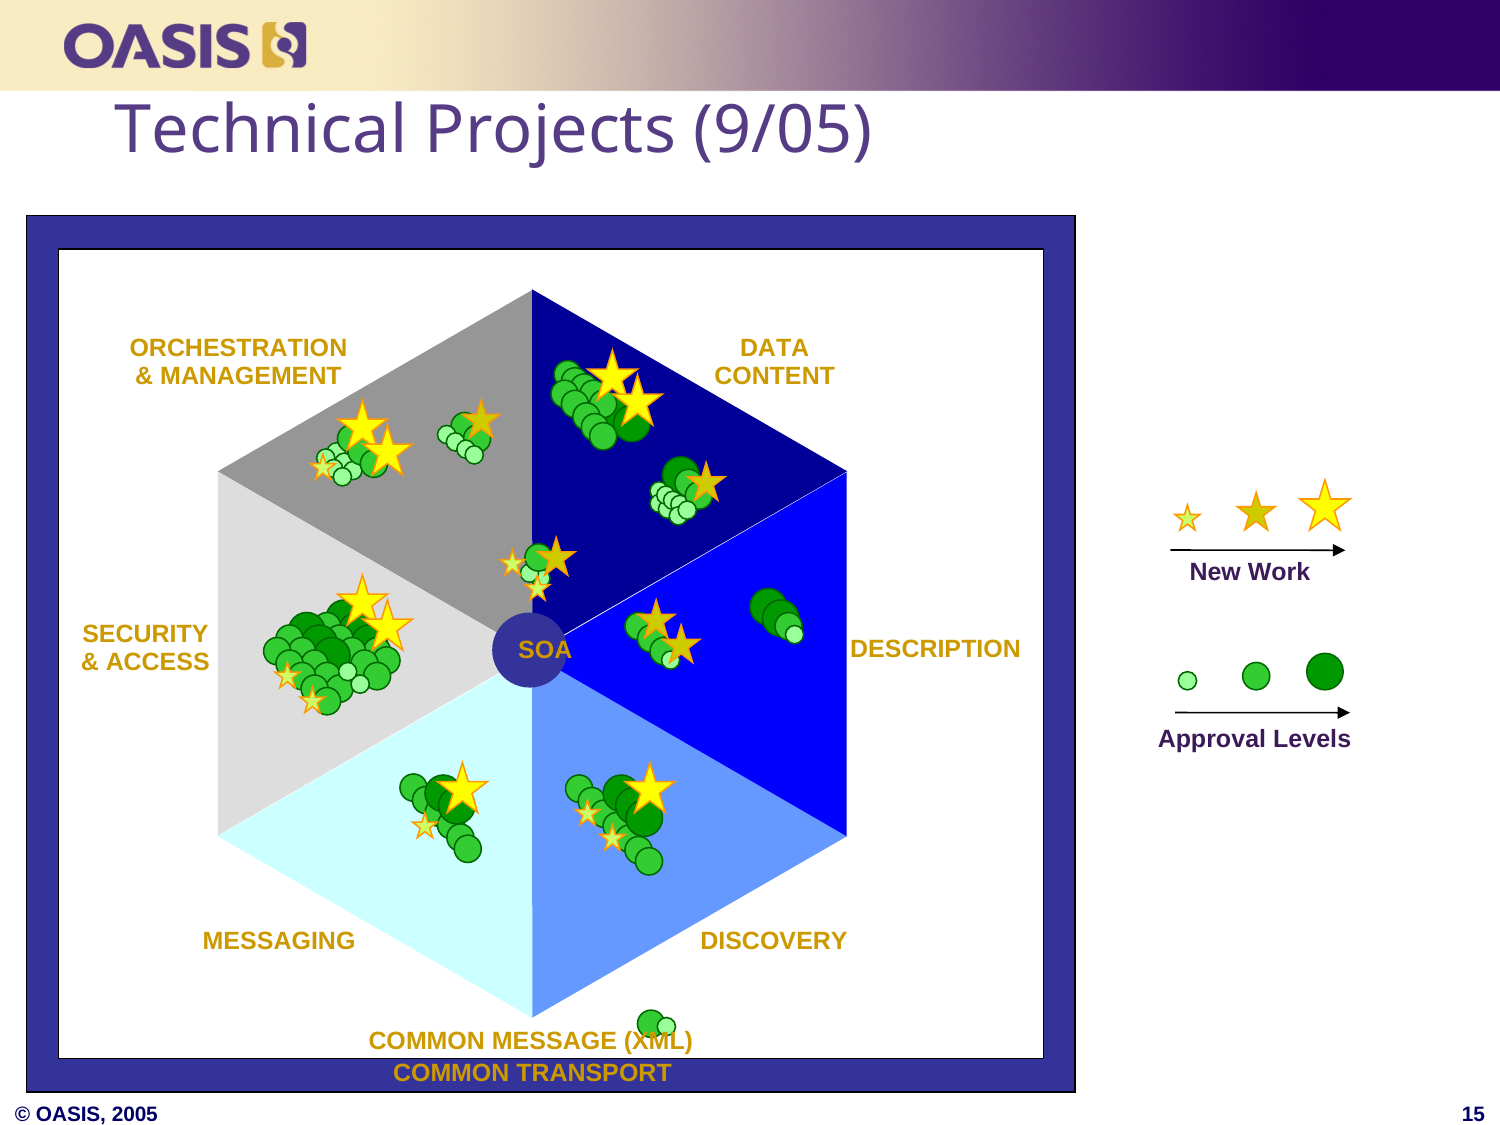

# Technical Projects (9/05)
ORCHESTRATION
& MANAGEMENT
DATA
CONTENT
New Work
SECURITY
& ACCESS
SOA
DESCRIPTION
Approval Levels
MESSAGING
DISCOVERY
COMMON MESSAGE (XML)
COMMON TRANSPORT
© OASIS, 2005
15